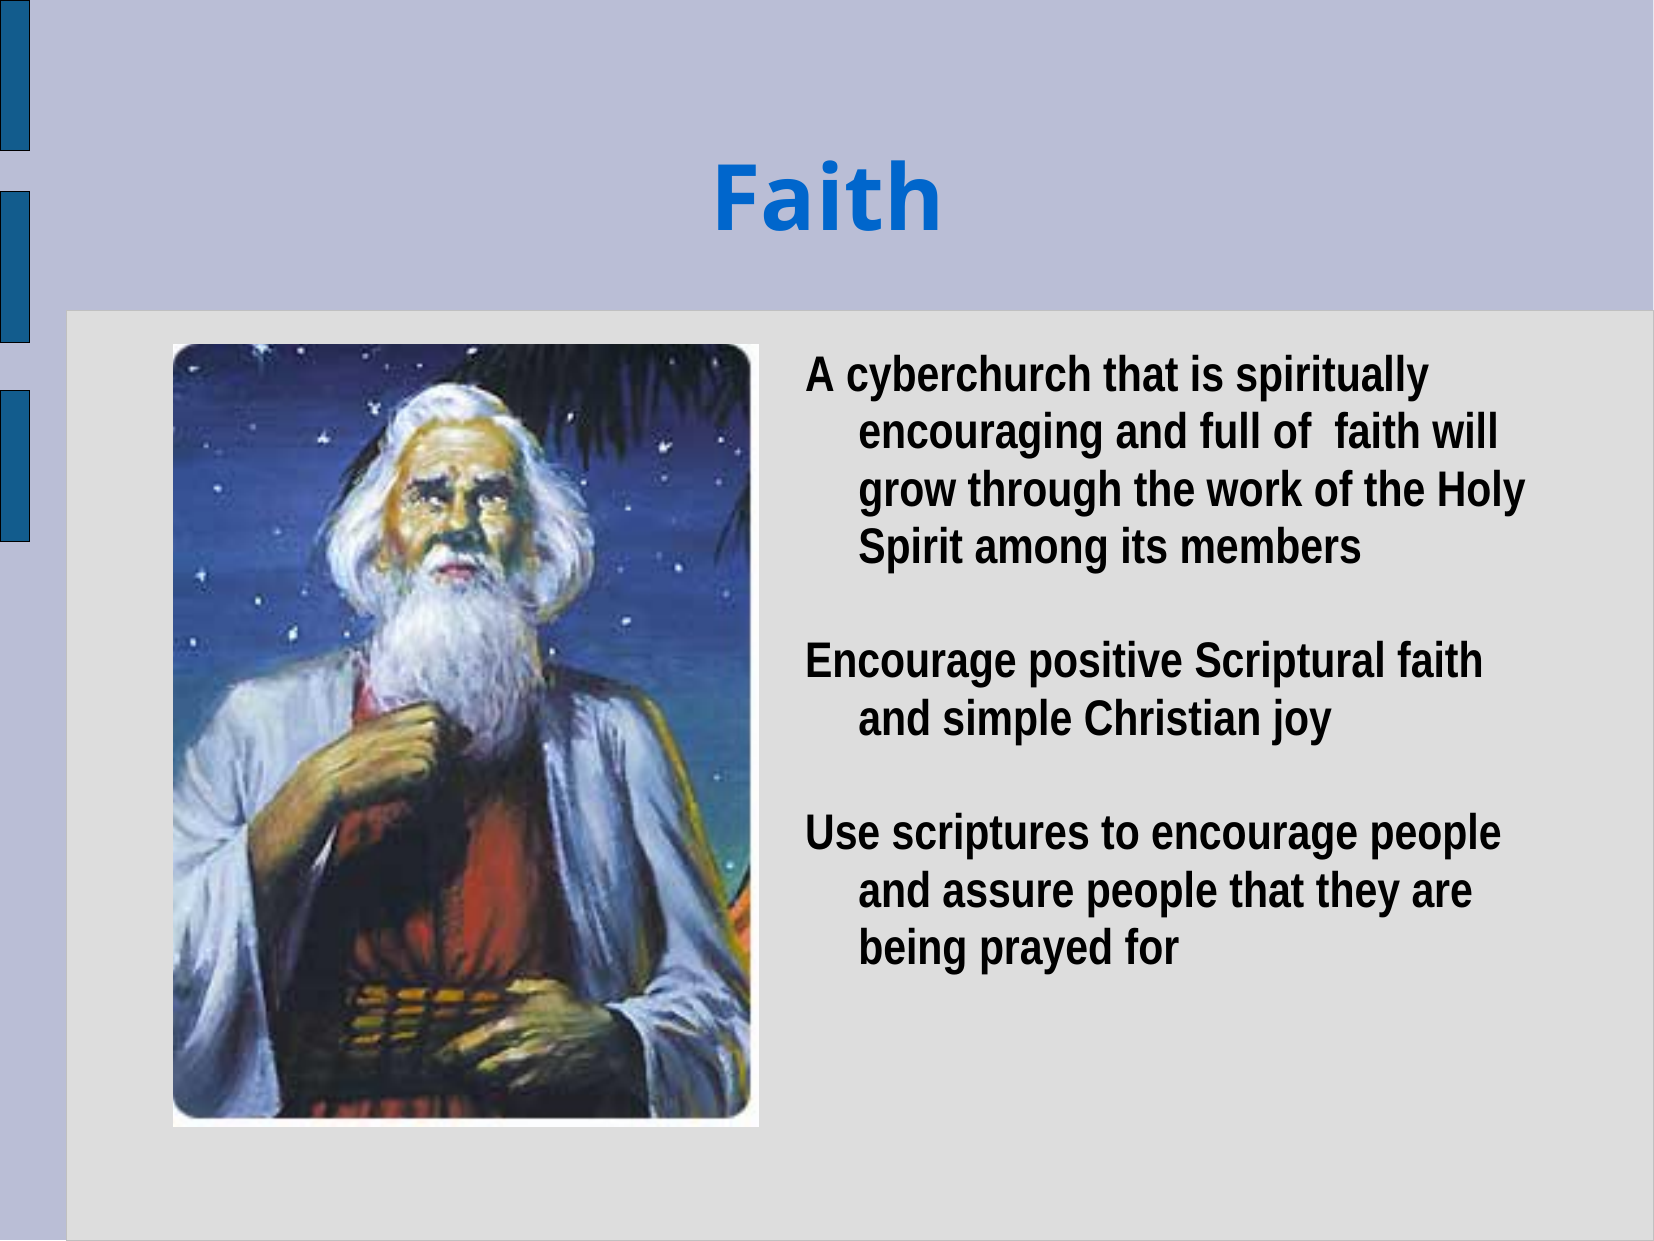

# Faith
A cyberchurch that is spiritually encouraging and full of faith will grow through the work of the Holy Spirit among its members
Encourage positive Scriptural faith and simple Christian joy
Use scriptures to encourage people and assure people that they are being prayed for